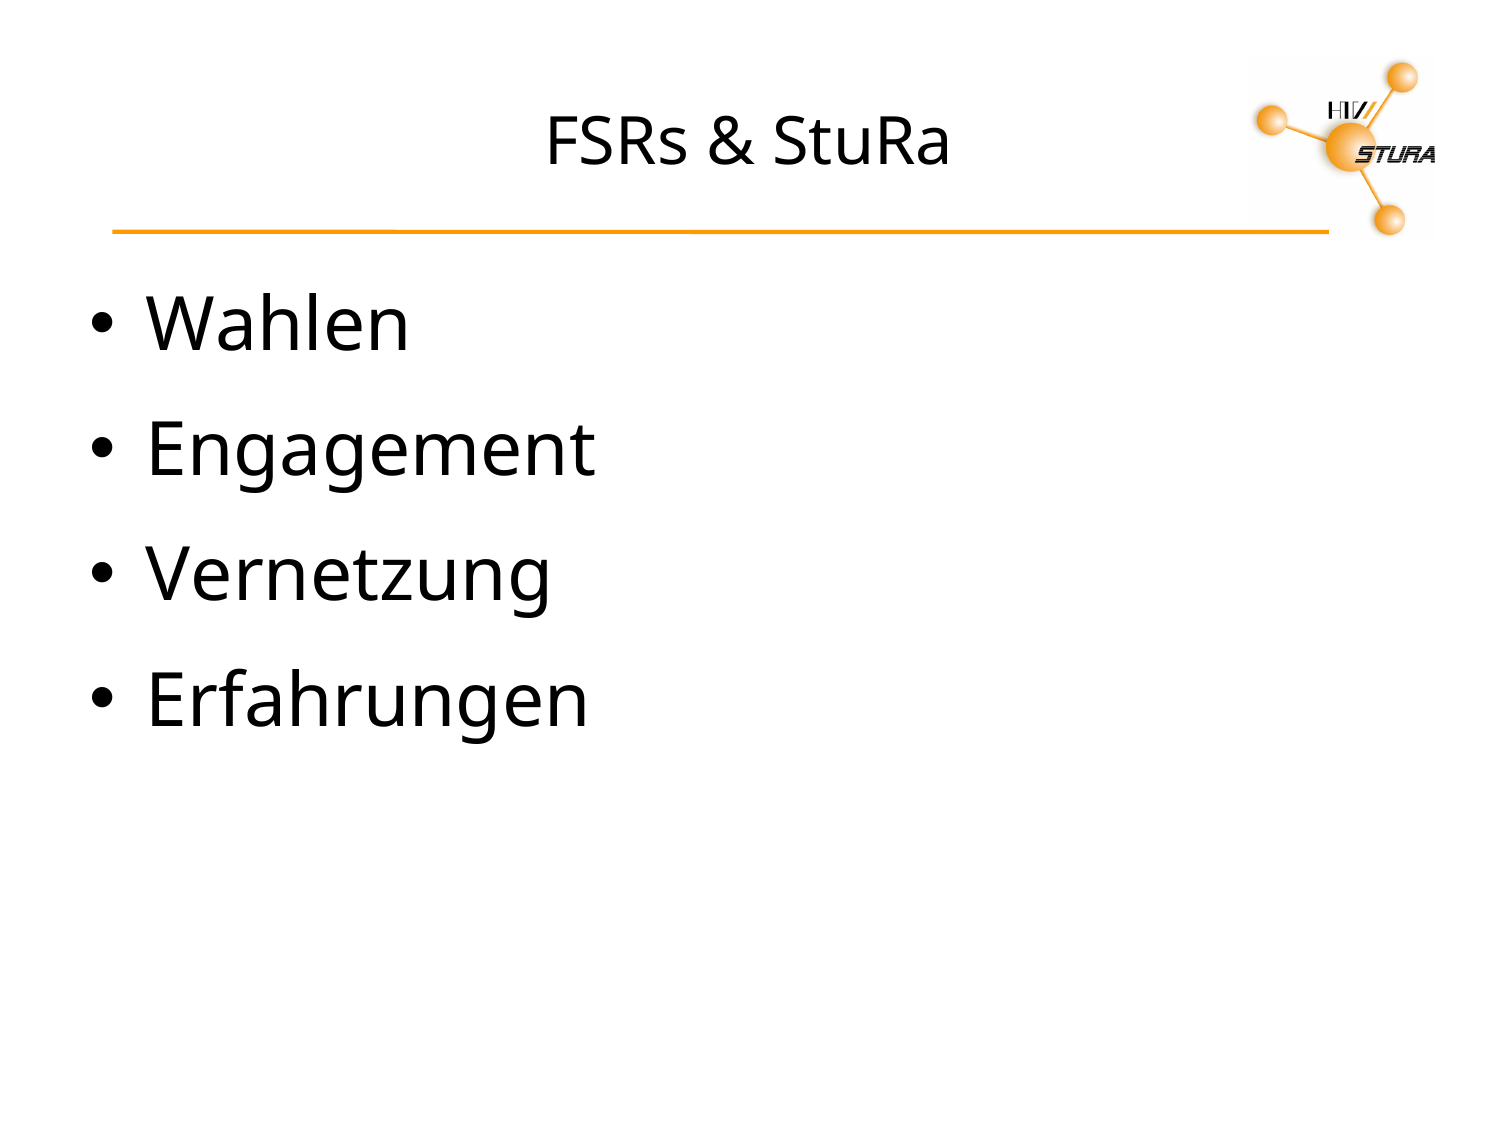

# FSRs & StuRa
Wahlen
Engagement
Vernetzung
Erfahrungen